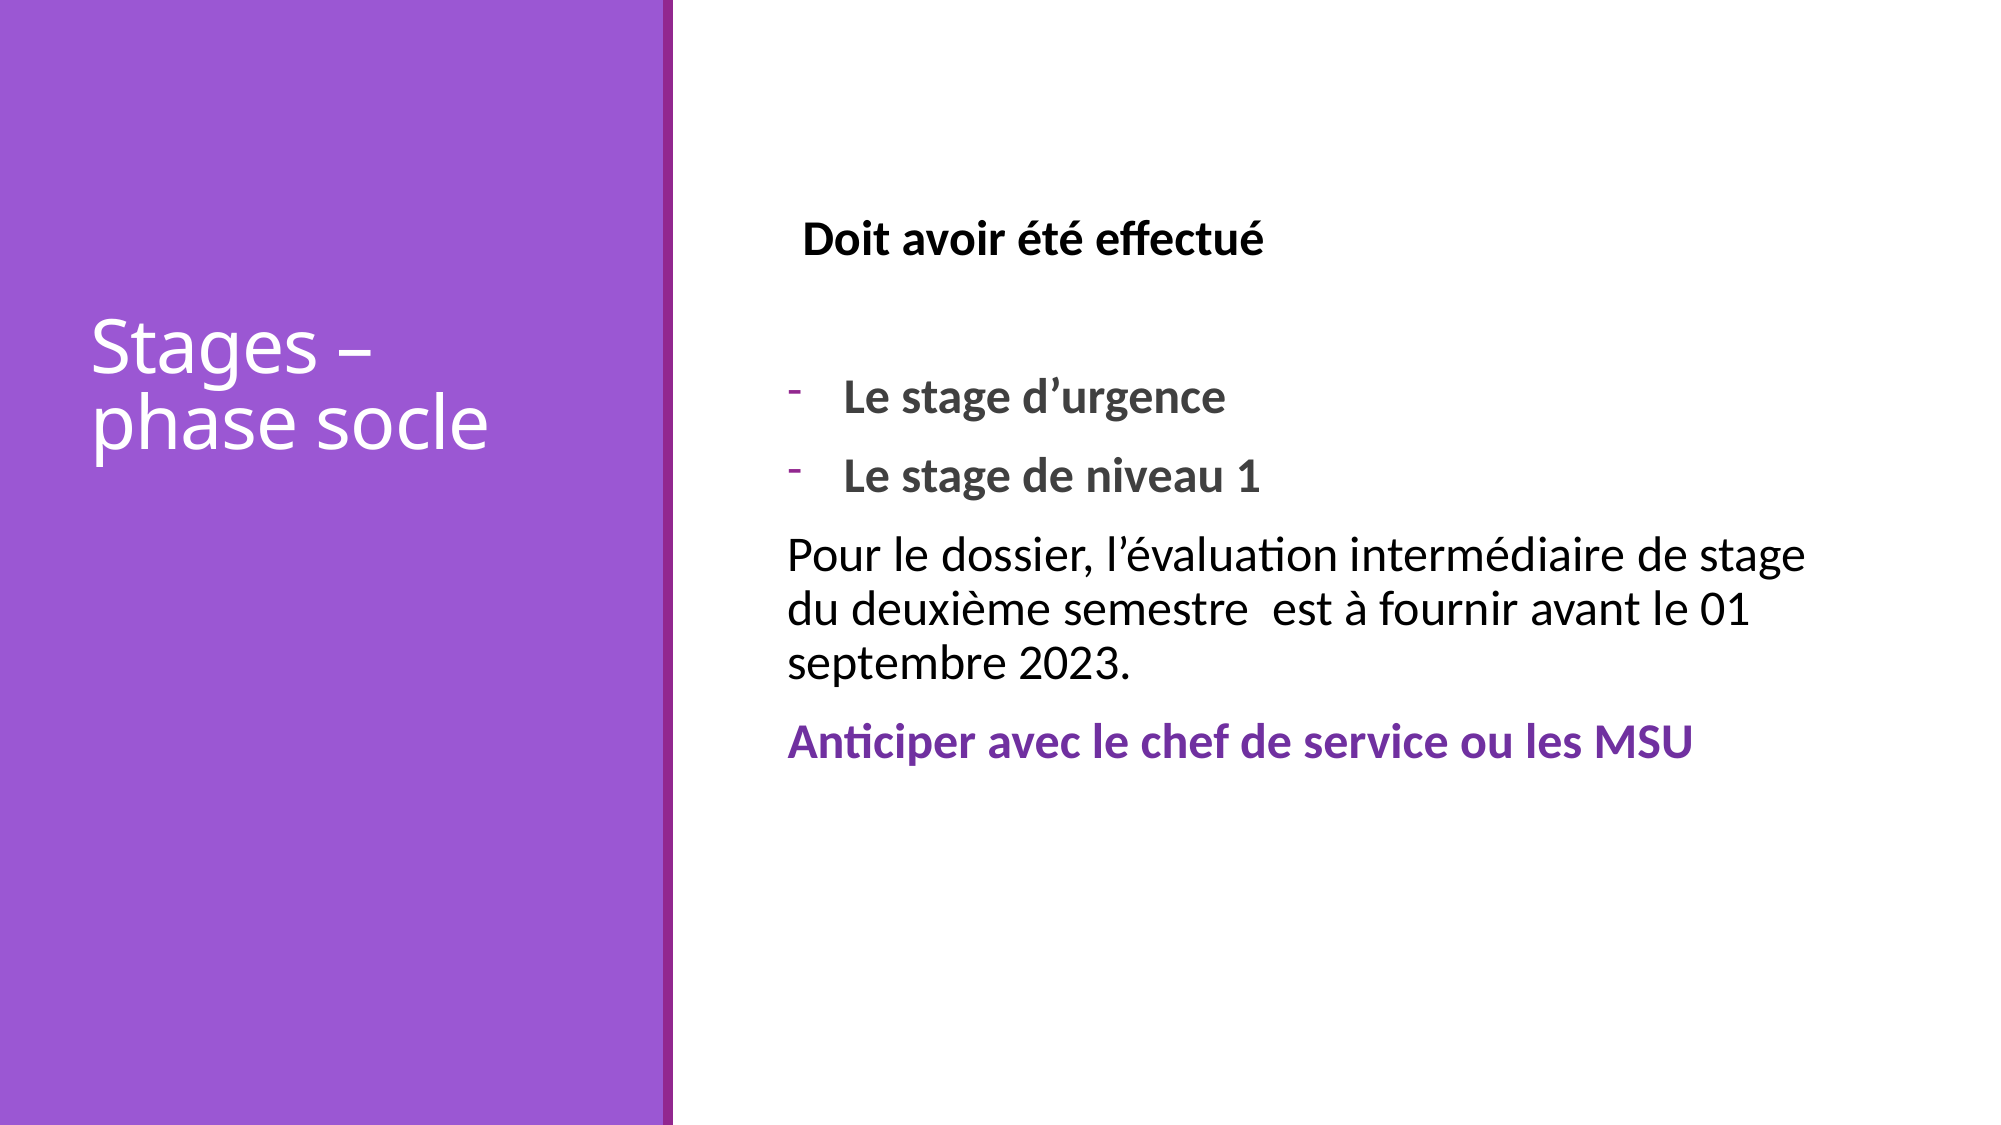

# Stages – phase socle
Doit avoir été effectué
Le stage d’urgence
Le stage de niveau 1
Pour le dossier, l’évaluation intermédiaire de stage du deuxième semestre est à fournir avant le 01 septembre 2023.
Anticiper avec le chef de service ou les MSU